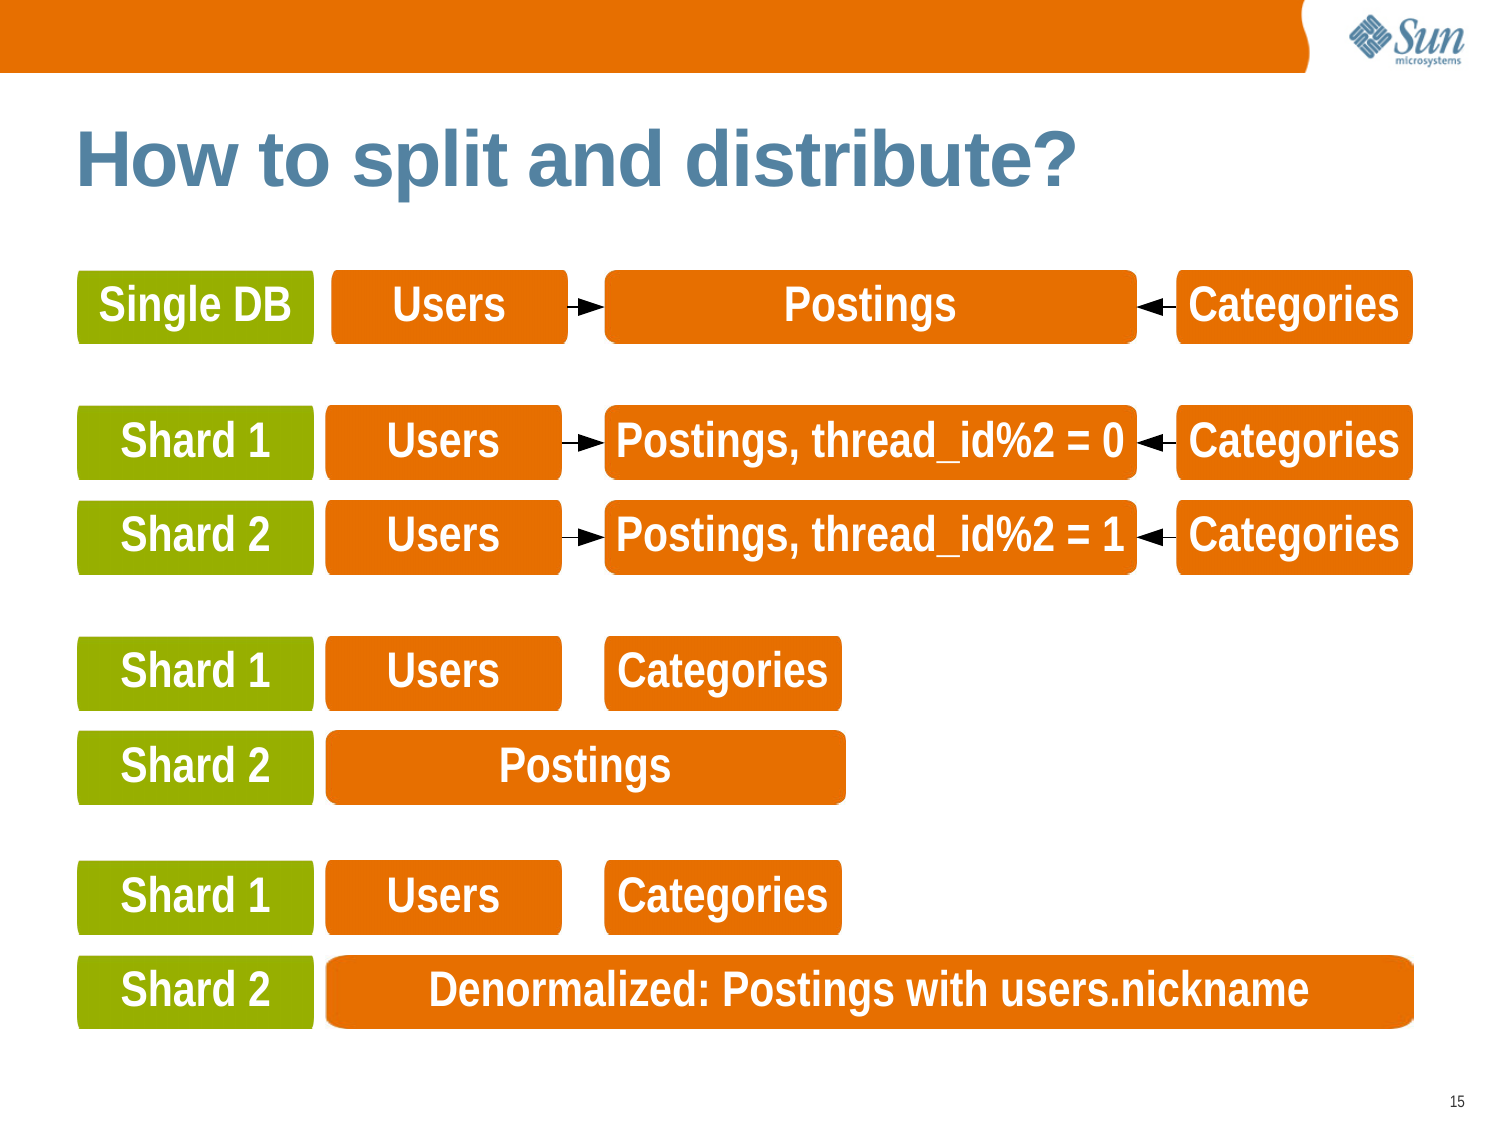

# How to split and distribute?
Single DB
Users
Postings
Categories
Shard 1
Users
Postings, thread_id%2 = 0
Categories
Shard 2
Users
Postings, thread_id%2 = 1
Categories
Shard 1
Users
Categories
Shard 2
Postings
Shard 1
Users
Categories
Shard 2
Denormalized: Postings with users.nickname